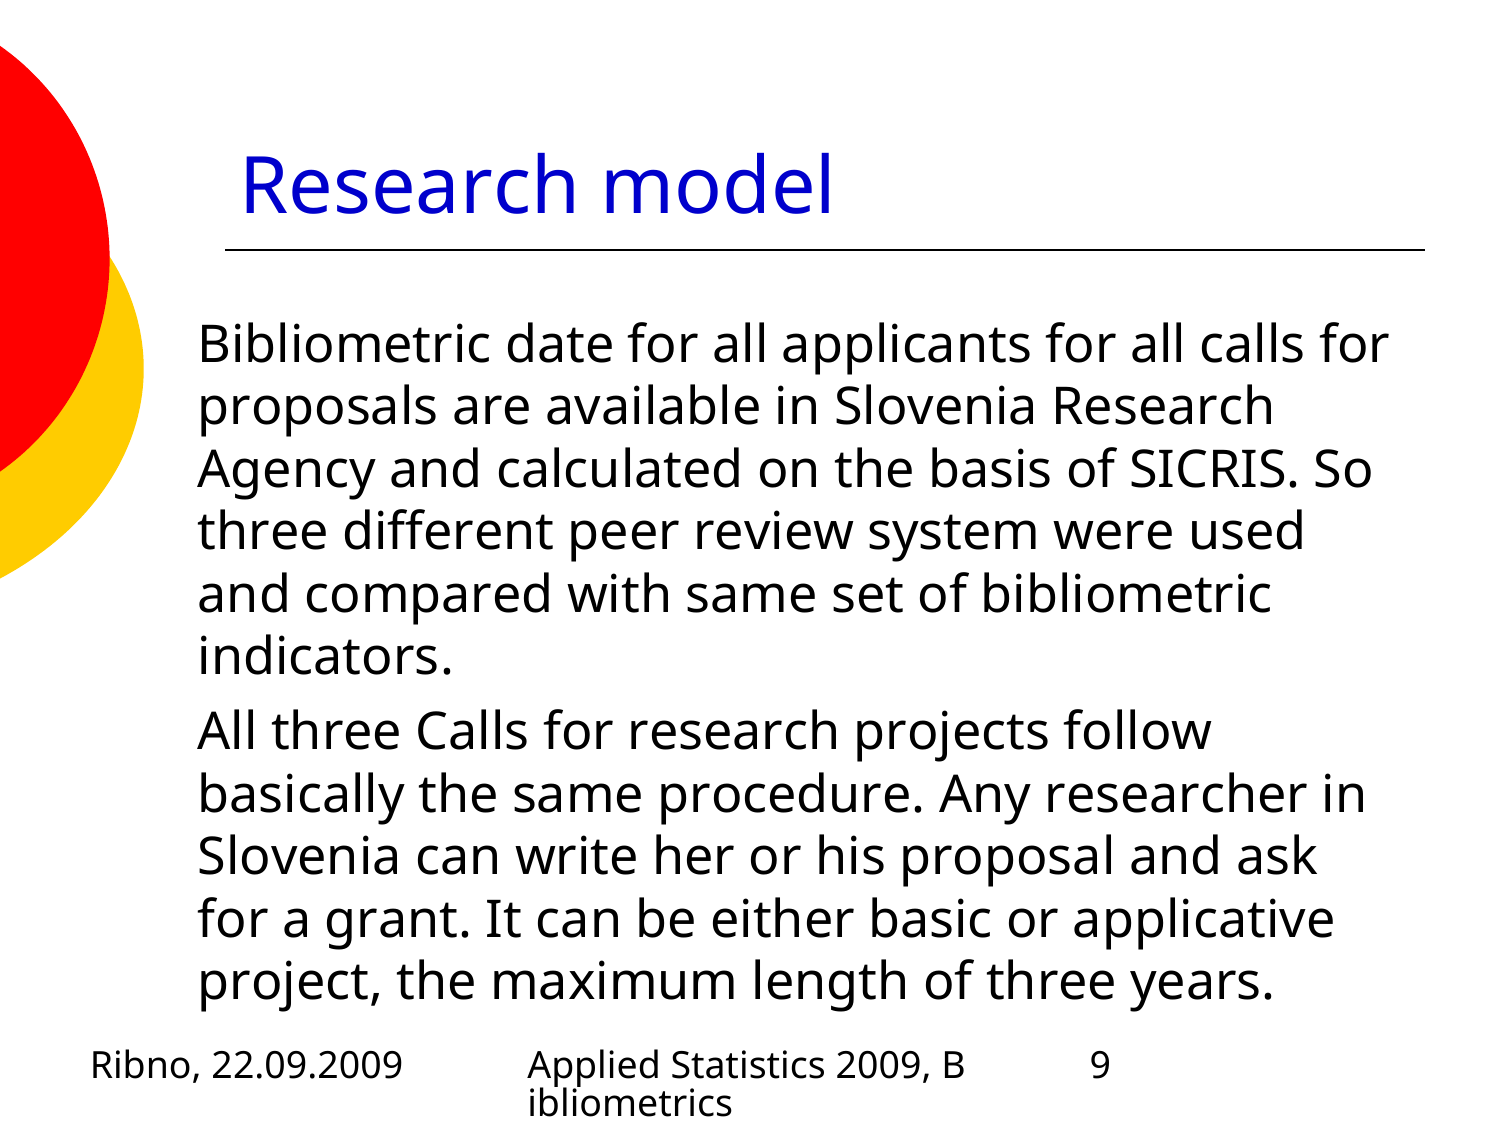

# Research model
Bibliometric date for all applicants for all calls for proposals are available in Slovenia Research Agency and calculated on the basis of SICRIS. So three different peer review system were used and compared with same set of bibliometric indicators.
All three Calls for research projects follow basically the same procedure. Any researcher in Slovenia can write her or his proposal and ask for a grant. It can be either basic or applicative project, the maximum length of three years.
Ribno, 22.09.2009
Applied Statistics 2009, Bibliometrics
9